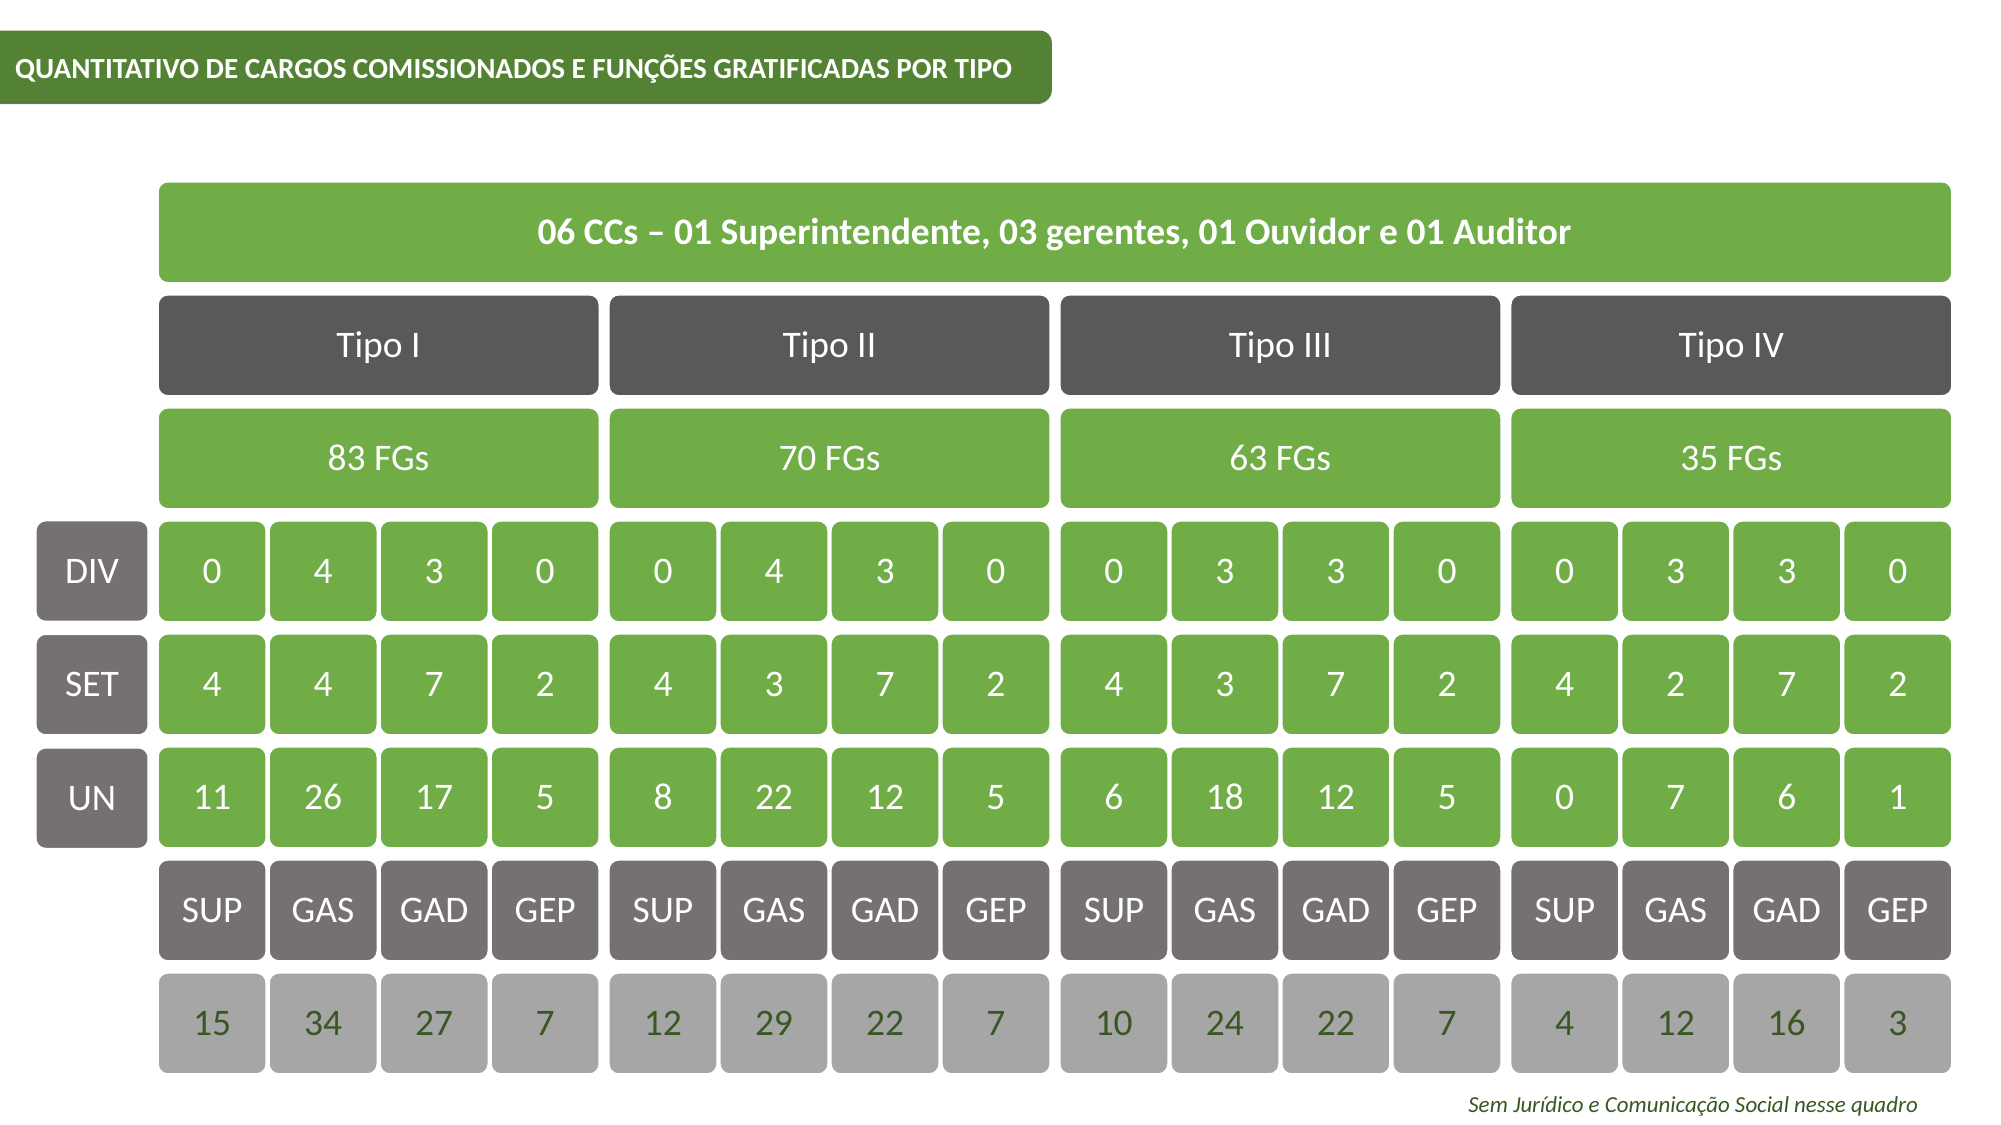

QUANTITATIVO DE CARGOS COMISSIONADOS E FUNÇÕES GRATIFICADAS POR TIPO
06 CCs – 01 Superintendente, 03 gerentes, 01 Ouvidor e 01 Auditor
Tipo I
Tipo II
Tipo III
Tipo IV
83 FGs
70 FGs
63 FGs
35 FGs
0
4
3
0
0
4
3
0
0
3
3
0
0
3
3
0
4
4
7
2
4
3
7
2
4
3
7
2
4
2
7
2
11
26
17
5
8
22
12
5
6
18
12
5
0
7
6
1
SUP
GAS
GAD
GEP
SUP
GAS
GAD
GEP
SUP
GAS
GAD
GEP
SUP
GAS
GAD
GEP
15
34
27
7
12
29
22
7
10
24
22
7
4
12
16
3
DIV
SET
UN
Sem Jurídico e Comunicação Social nesse quadro